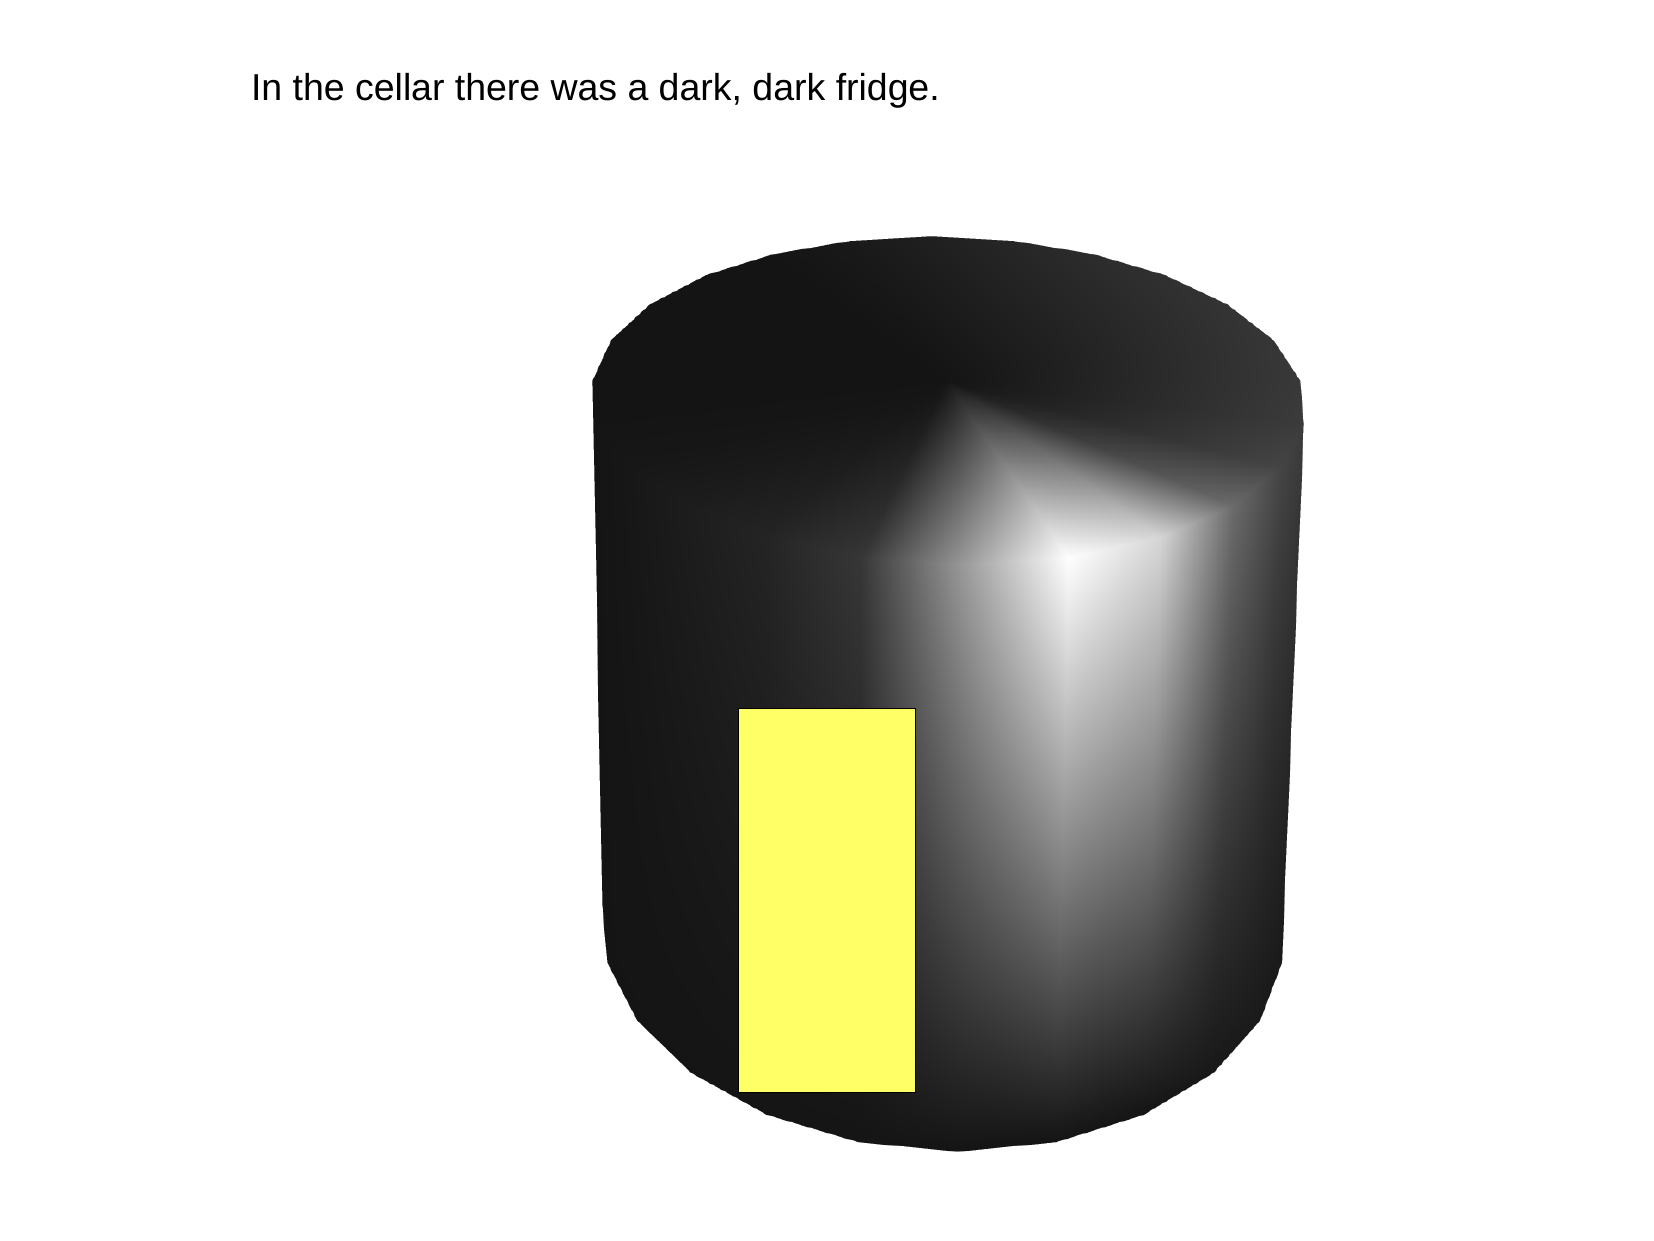

In the cellar there was a dark, dark fridge.